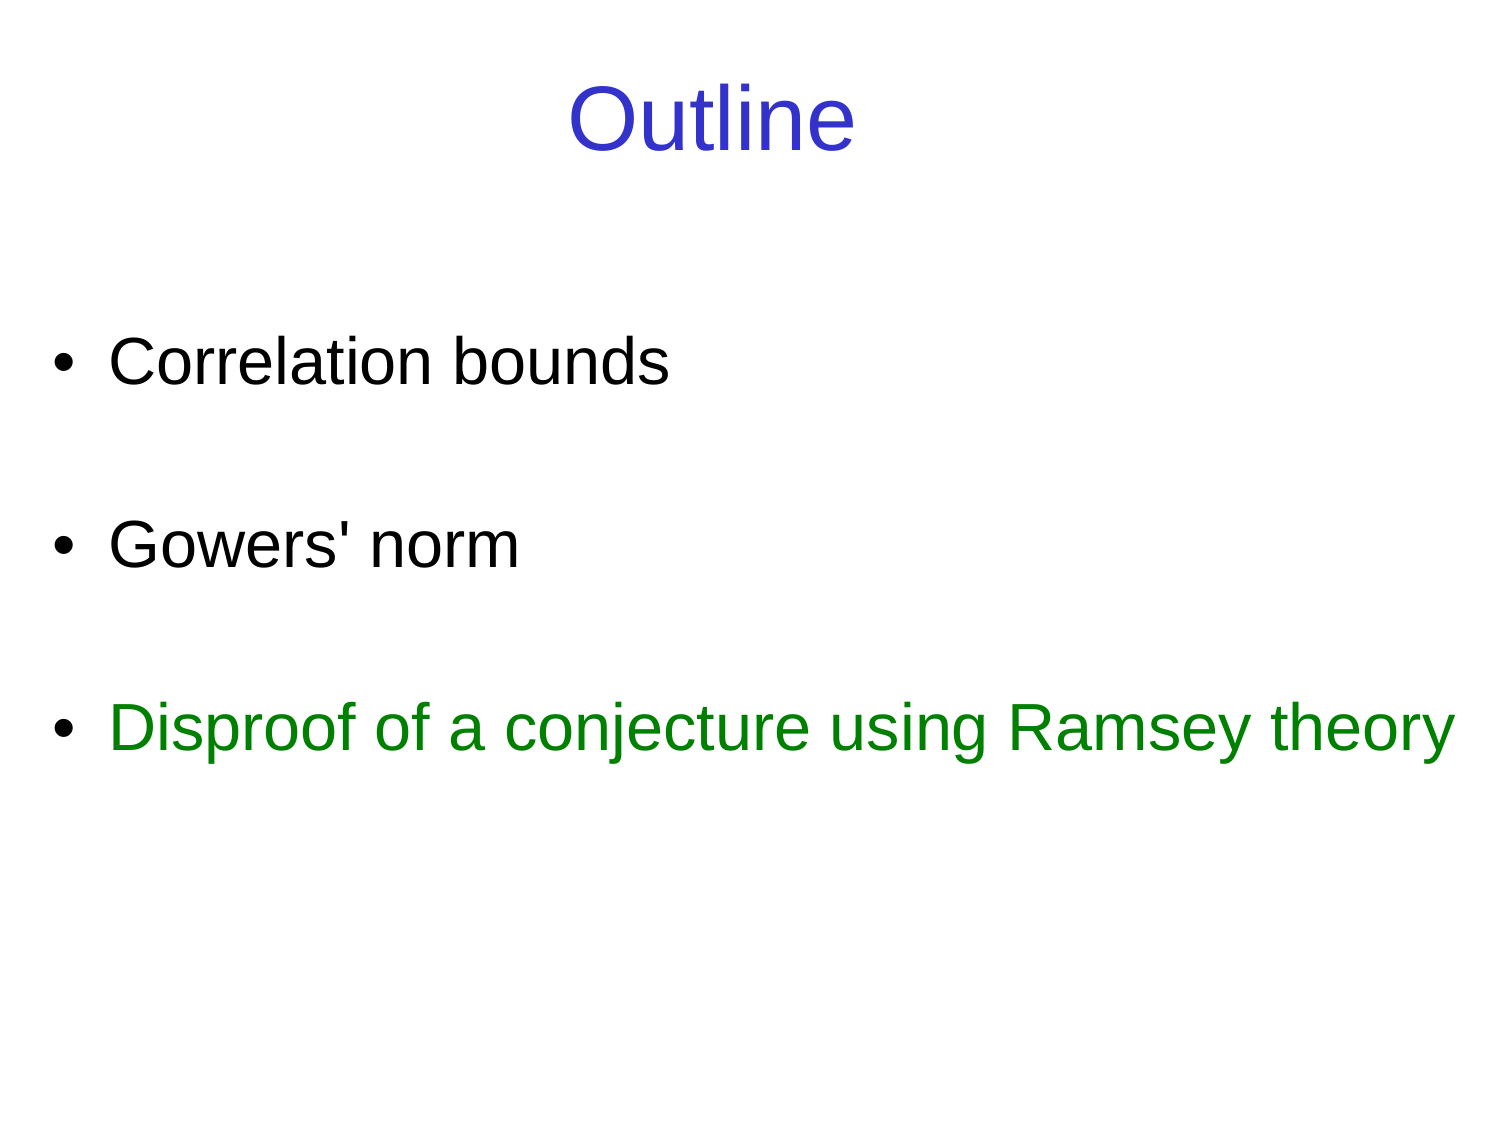

# Outline
Correlation bounds
Gowers' norm
Disproof of a conjecture using Ramsey theory